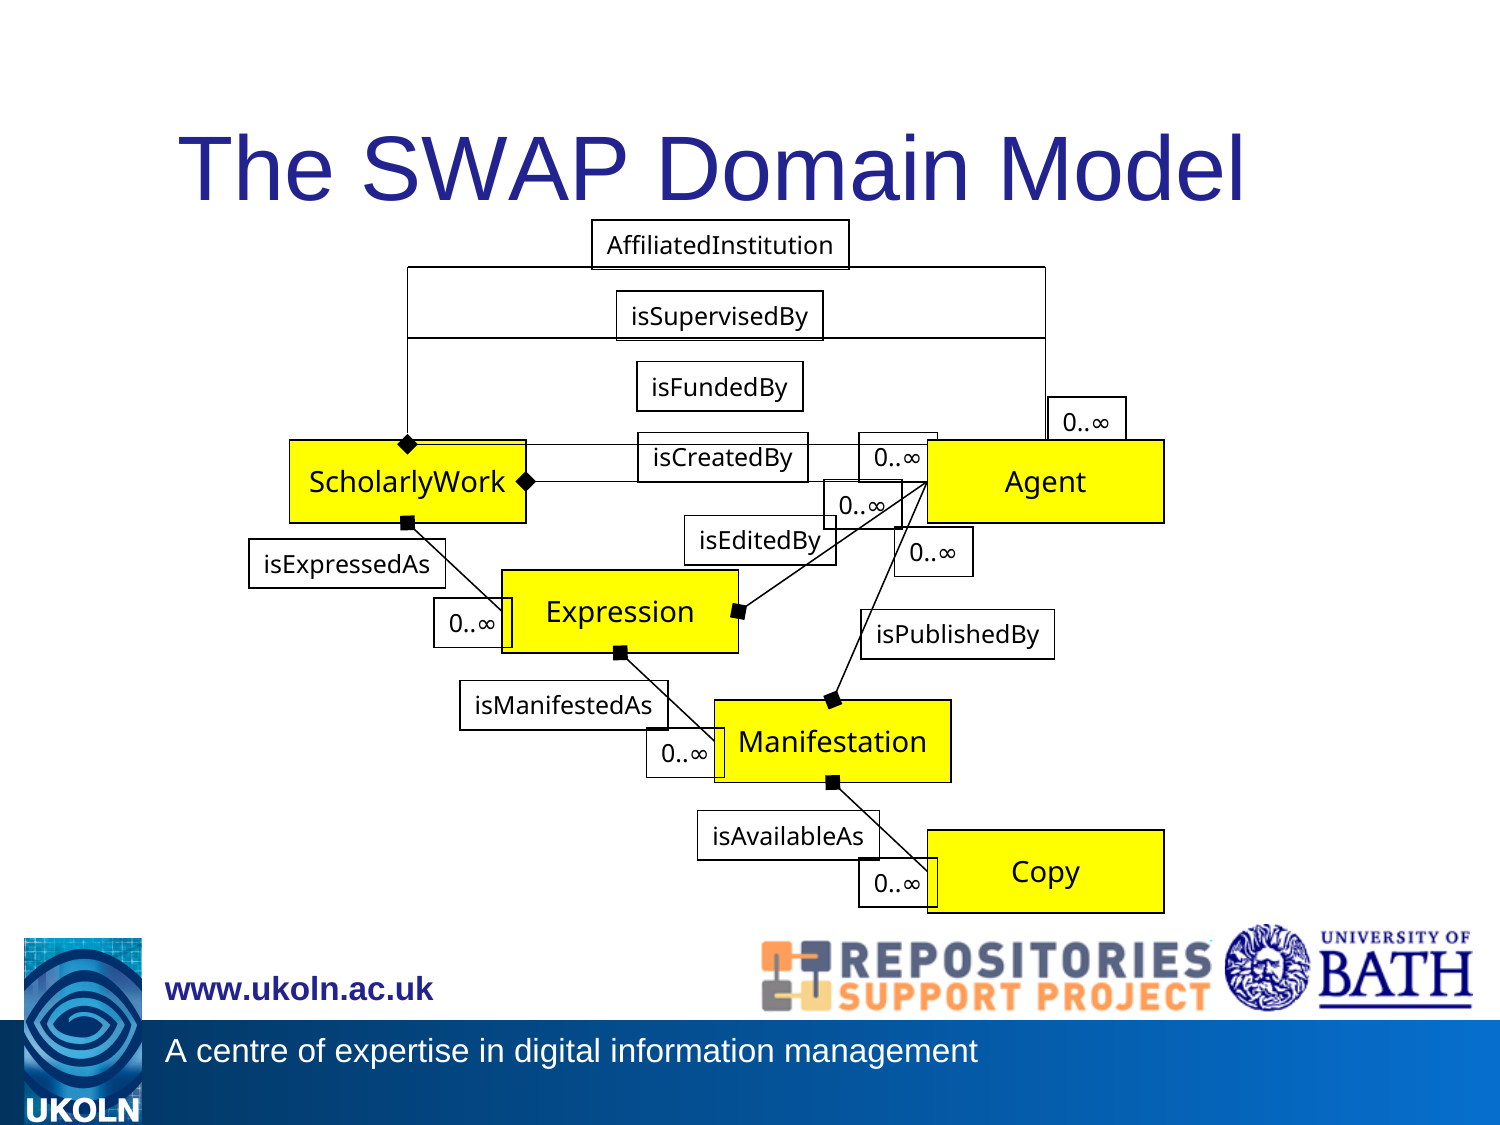

# The SWAP Domain Model
AffiliatedInstitution
isSupervisedBy
isFundedBy
0..∞
isCreatedBy
0..∞
ScholarlyWork
Agent
0..∞
isEditedBy
0..∞
isExpressedAs
Expression
0..∞
isPublishedBy
isManifestedAs
Manifestation
0..∞
isAvailableAs
Copy
0..∞